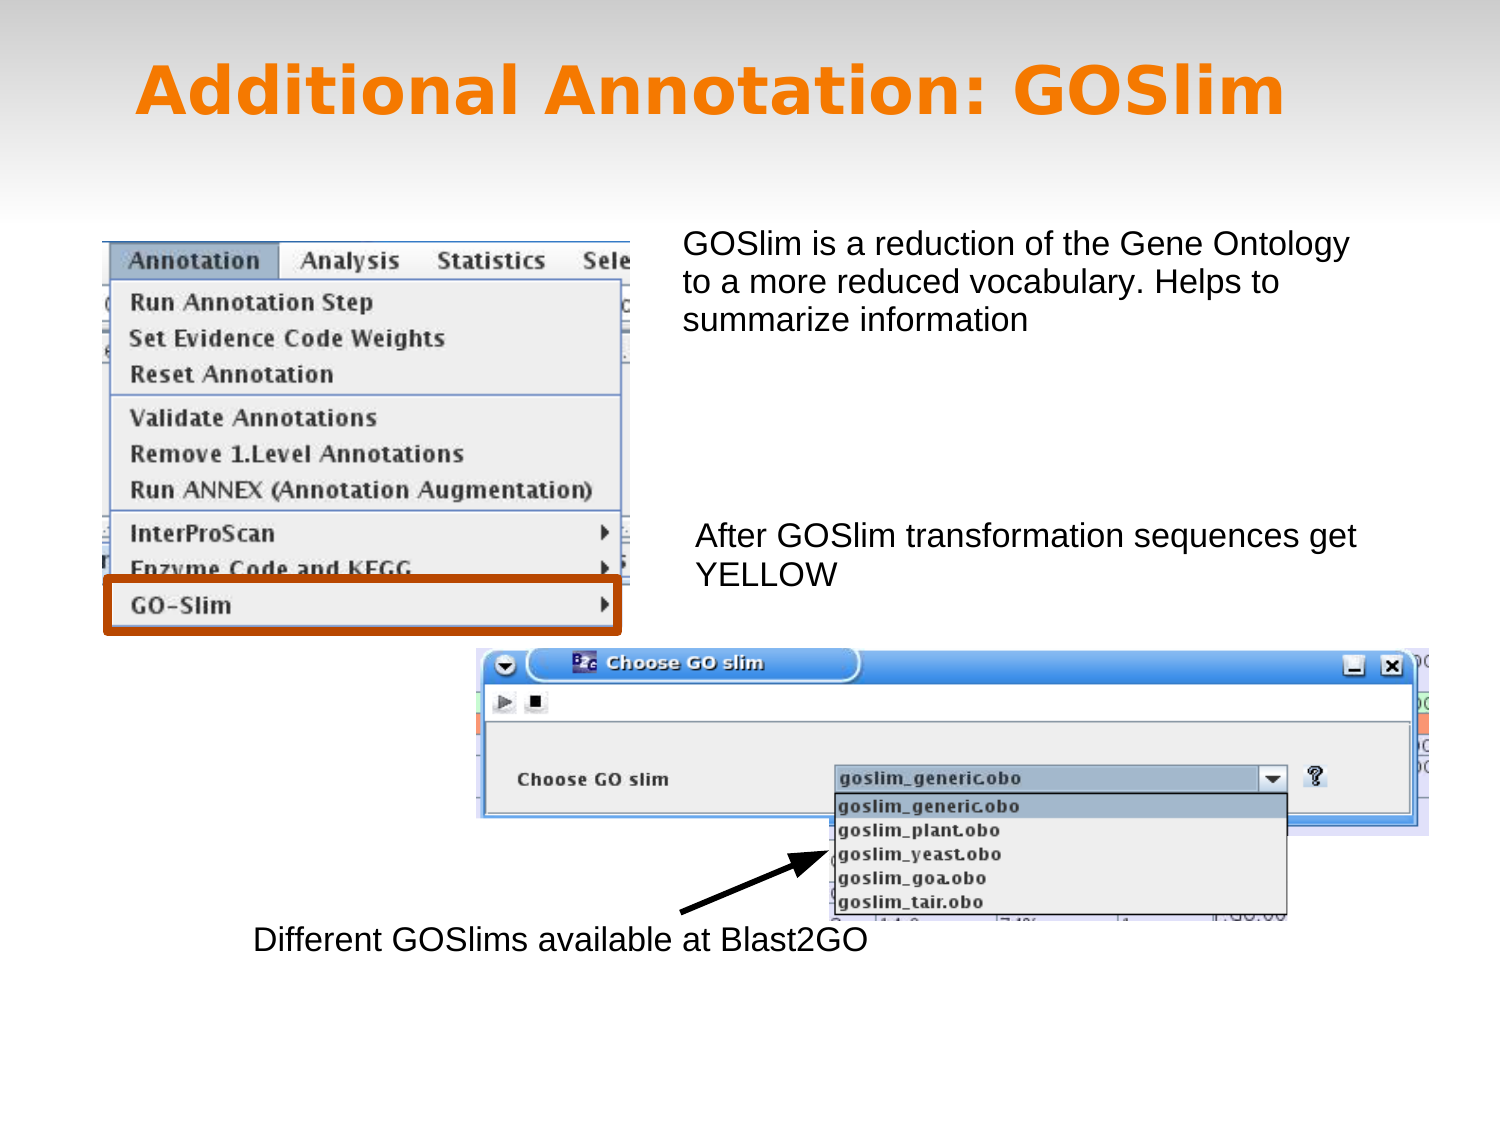

# Additional Annotation: GOSlim
GOSlim is a reduction of the Gene Ontology
to a more reduced vocabulary. Helps to
summarize information
After GOSlim transformation sequences get
YELLOW
Different GOSlims available at Blast2GO